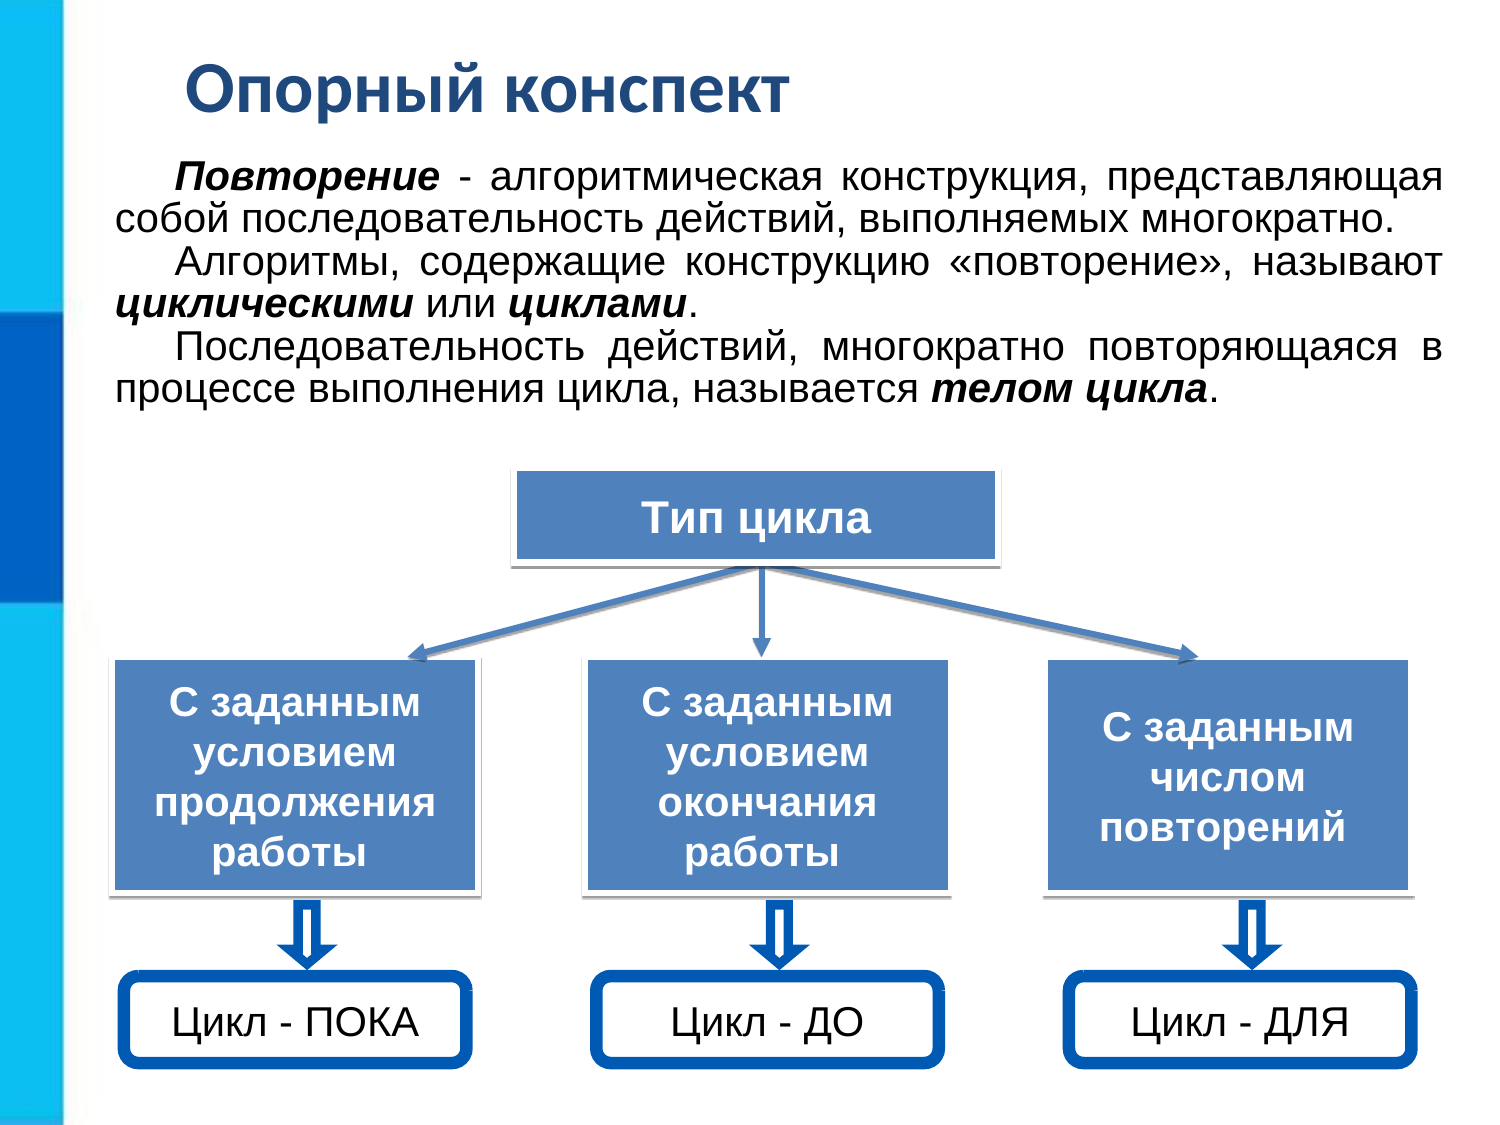

Опорный конспект
Повторение - алгоритмическая конструкция, представляющая собой последовательность действий, выполняемых многократно.
Алгоритмы, содержащие конструкцию «повторение», называют циклическими или циклами.
Последовательность действий, многократно повторяющаяся в процессе выполнения цикла, называется телом цикла.
Тип цикла
С заданным
условием
продолжения
работы
С заданным
условием
окончания
работы
С заданным
числом
повторений
Цикл - ПОКА
Цикл - ДО
Цикл - ДЛЯ